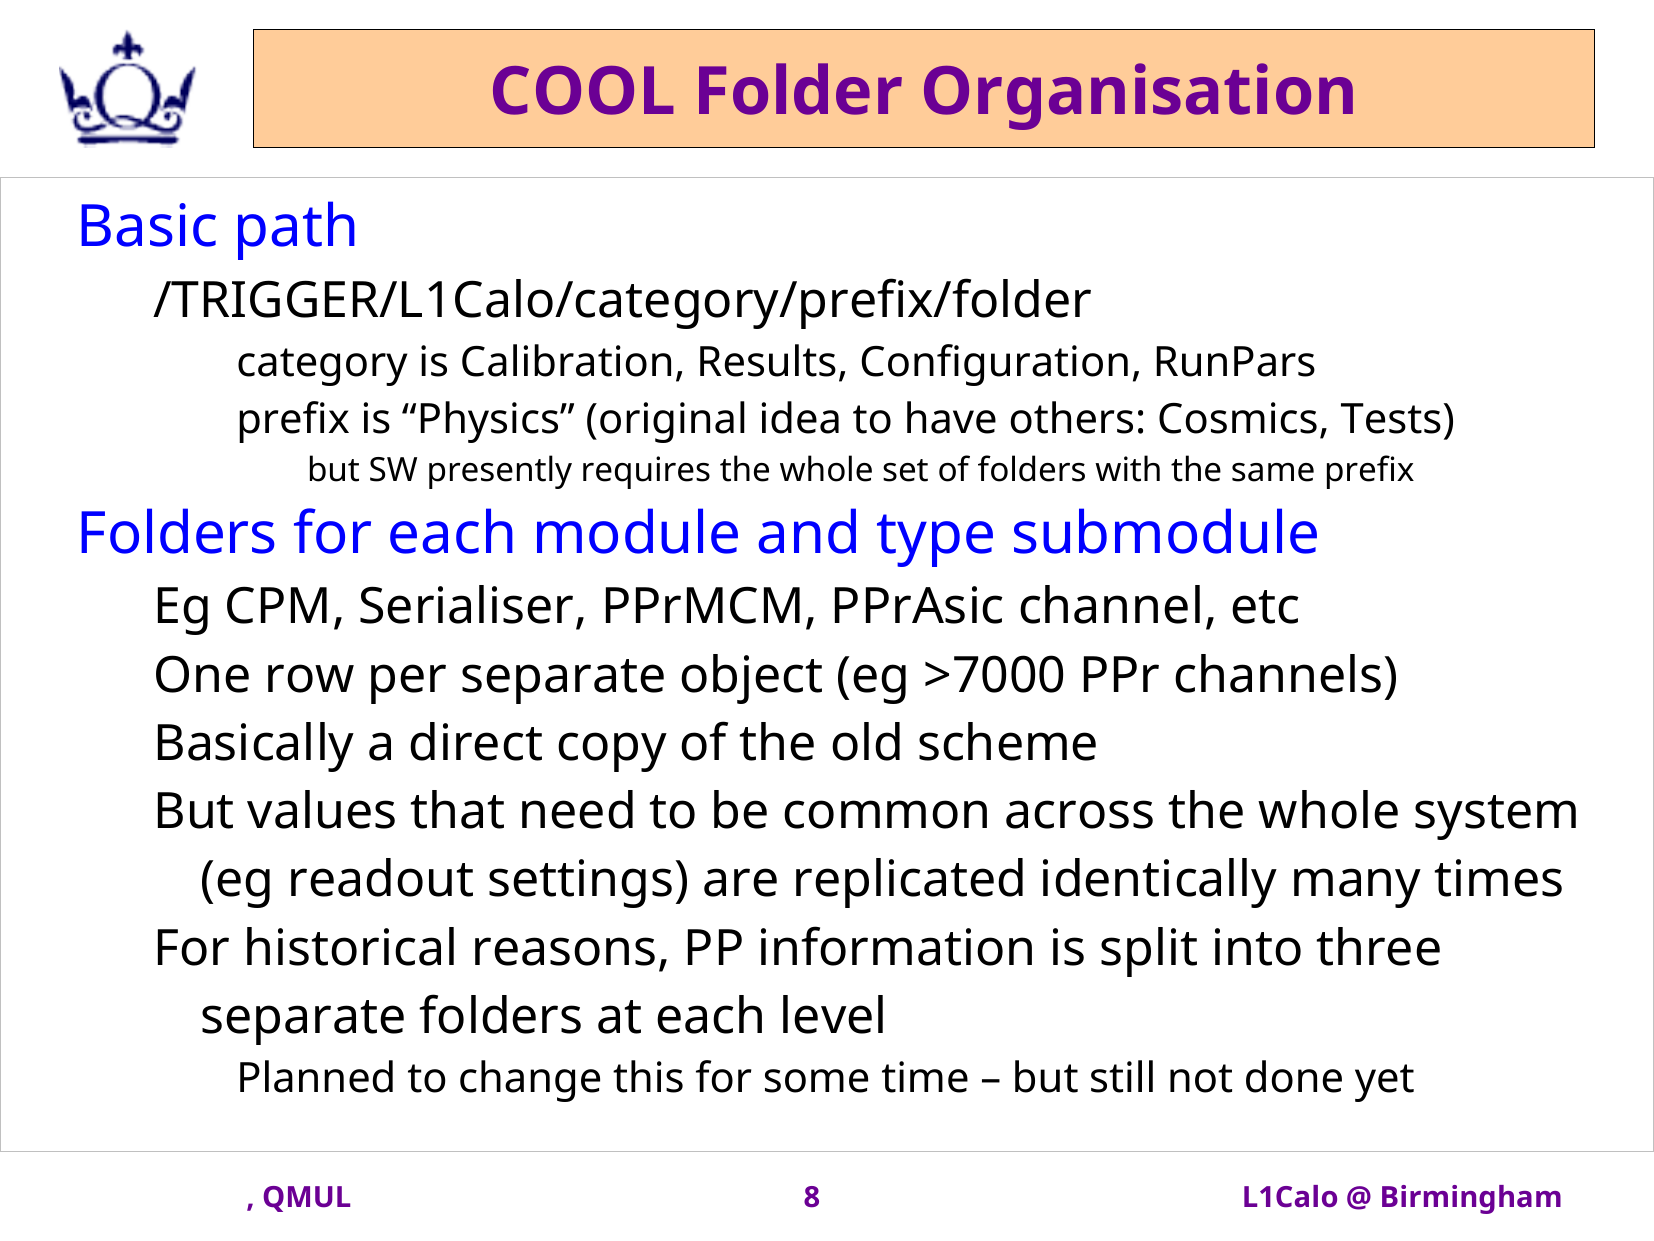

# COOL Folder Organisation
Basic path
/TRIGGER/L1Calo/category/prefix/folder
category is Calibration, Results, Configuration, RunPars
prefix is “Physics” (original idea to have others: Cosmics, Tests)
but SW presently requires the whole set of folders with the same prefix
Folders for each module and type submodule
Eg CPM, Serialiser, PPrMCM, PPrAsic channel, etc
One row per separate object (eg >7000 PPr channels)
Basically a direct copy of the old scheme
But values that need to be common across the whole system (eg readout settings) are replicated identically many times
For historical reasons, PP information is split into three separate folders at each level
Planned to change this for some time – but still not done yet